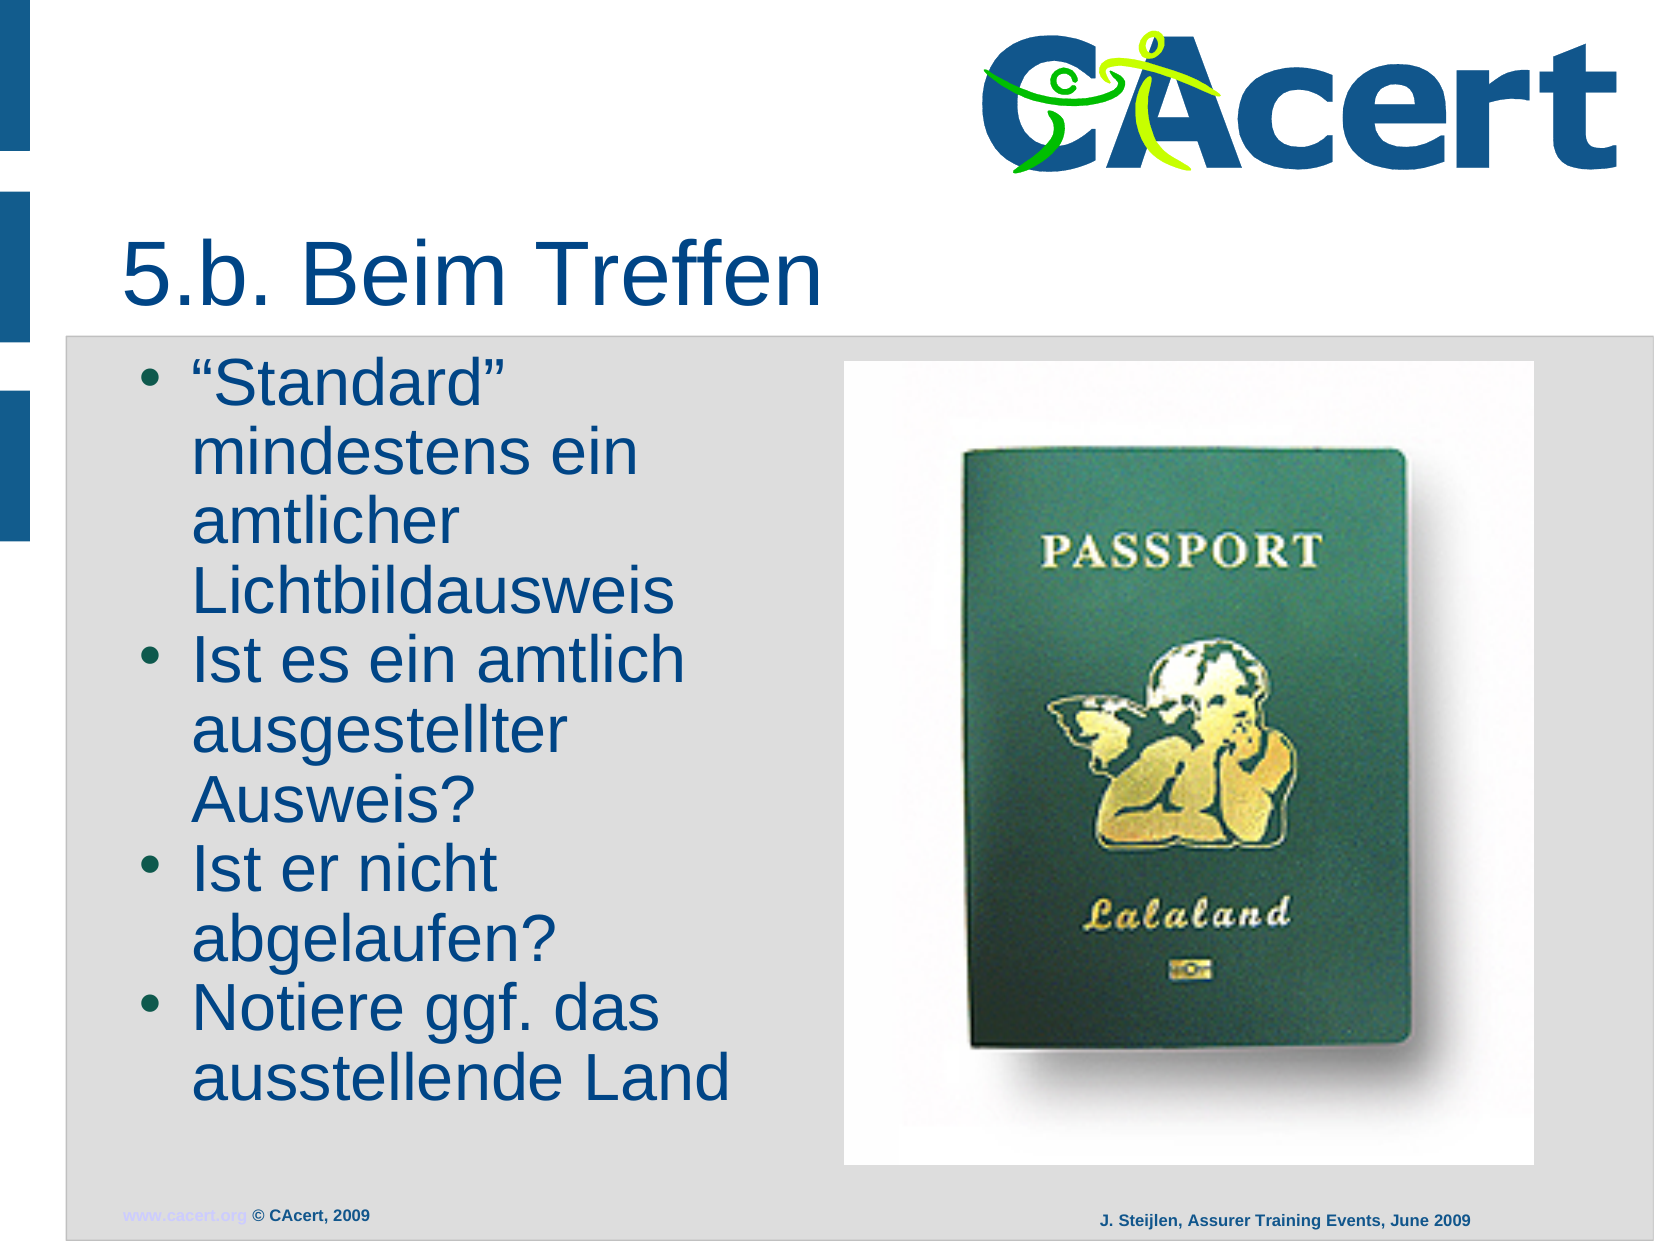

# 5.b. Beim Treffen
“Standard”
mindestens ein
amtlicher Lichtbildausweis
Ist es ein amtlich
ausgestellter Ausweis?
Ist er nicht abgelaufen?
Notiere ggf. das ausstellende Land